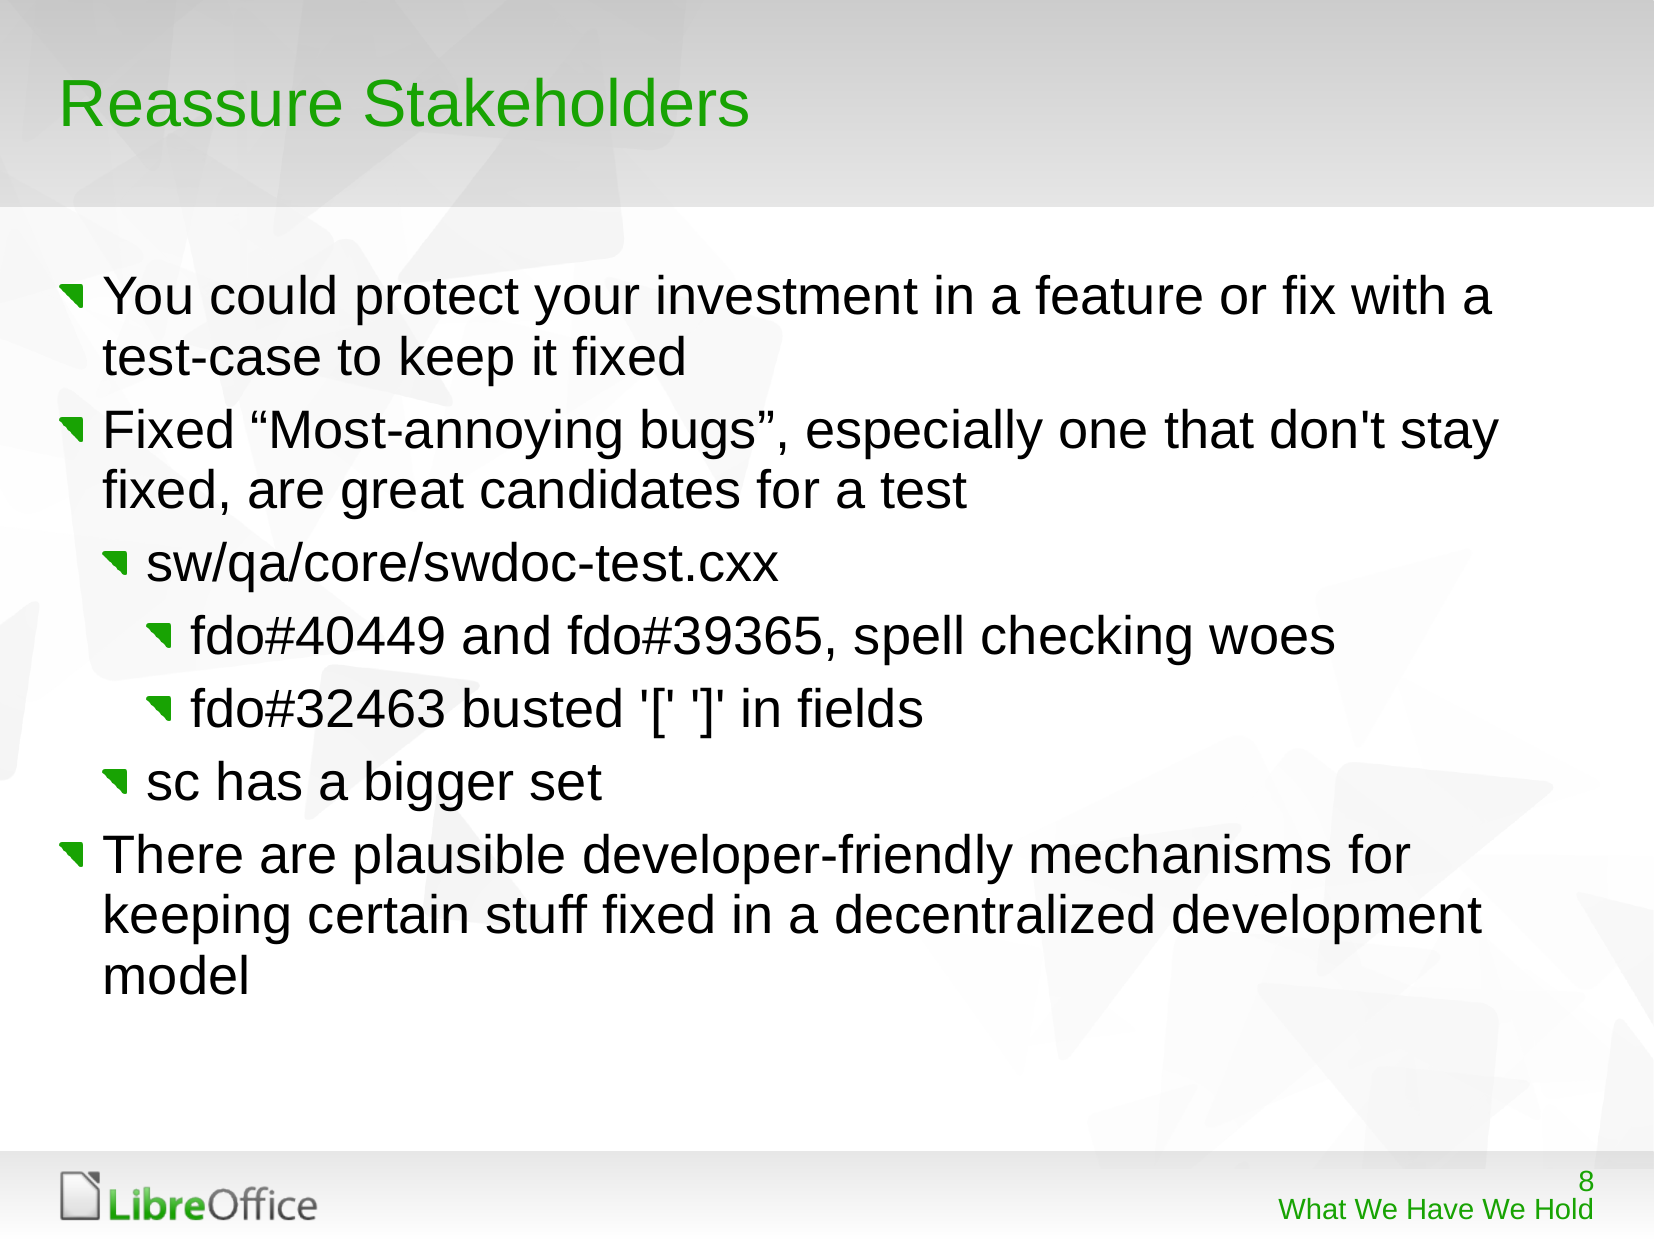

# Reassure Stakeholders
You could protect your investment in a feature or fix with a test-case to keep it fixed
Fixed “Most-annoying bugs”, especially one that don't stay fixed, are great candidates for a test
sw/qa/core/swdoc-test.cxx
fdo#40449 and fdo#39365, spell checking woes
fdo#32463 busted '[' ']' in fields
sc has a bigger set
There are plausible developer-friendly mechanisms for keeping certain stuff fixed in a decentralized development model
8
What We Have We Hold